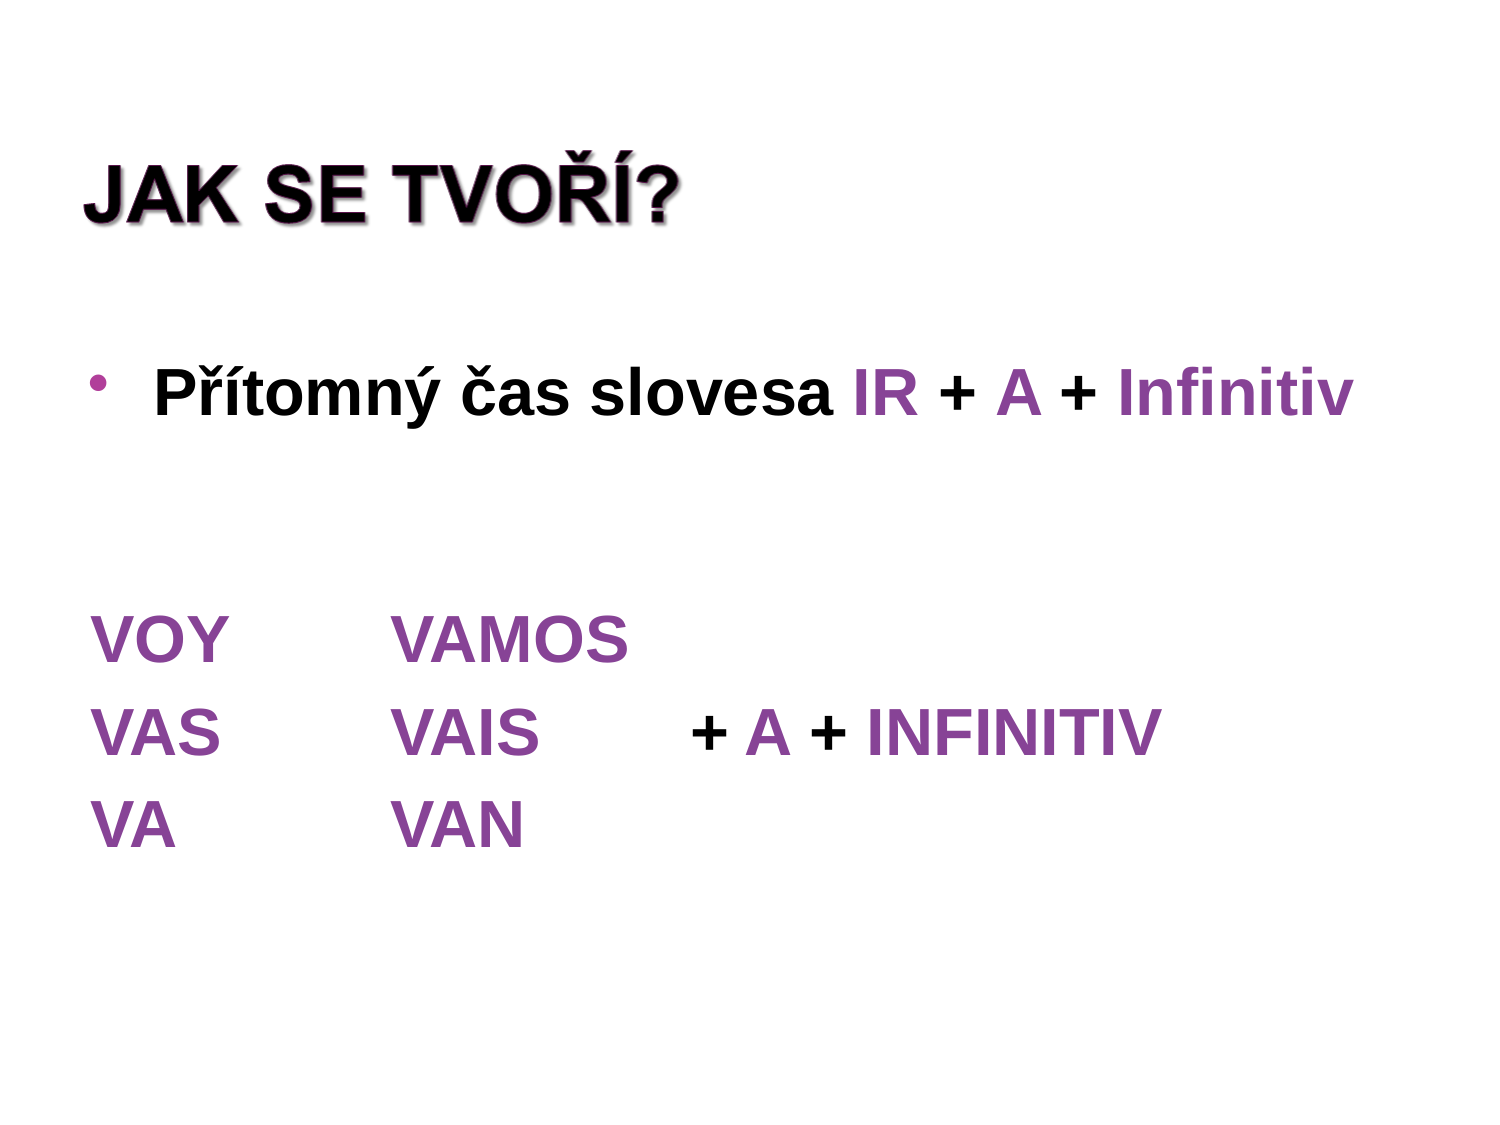

# Přítomný čas slovesa IR + A + Infinitiv
VOY		VAMOS
VAS		VAIS	+ A + INFINITIV
VA		VAN